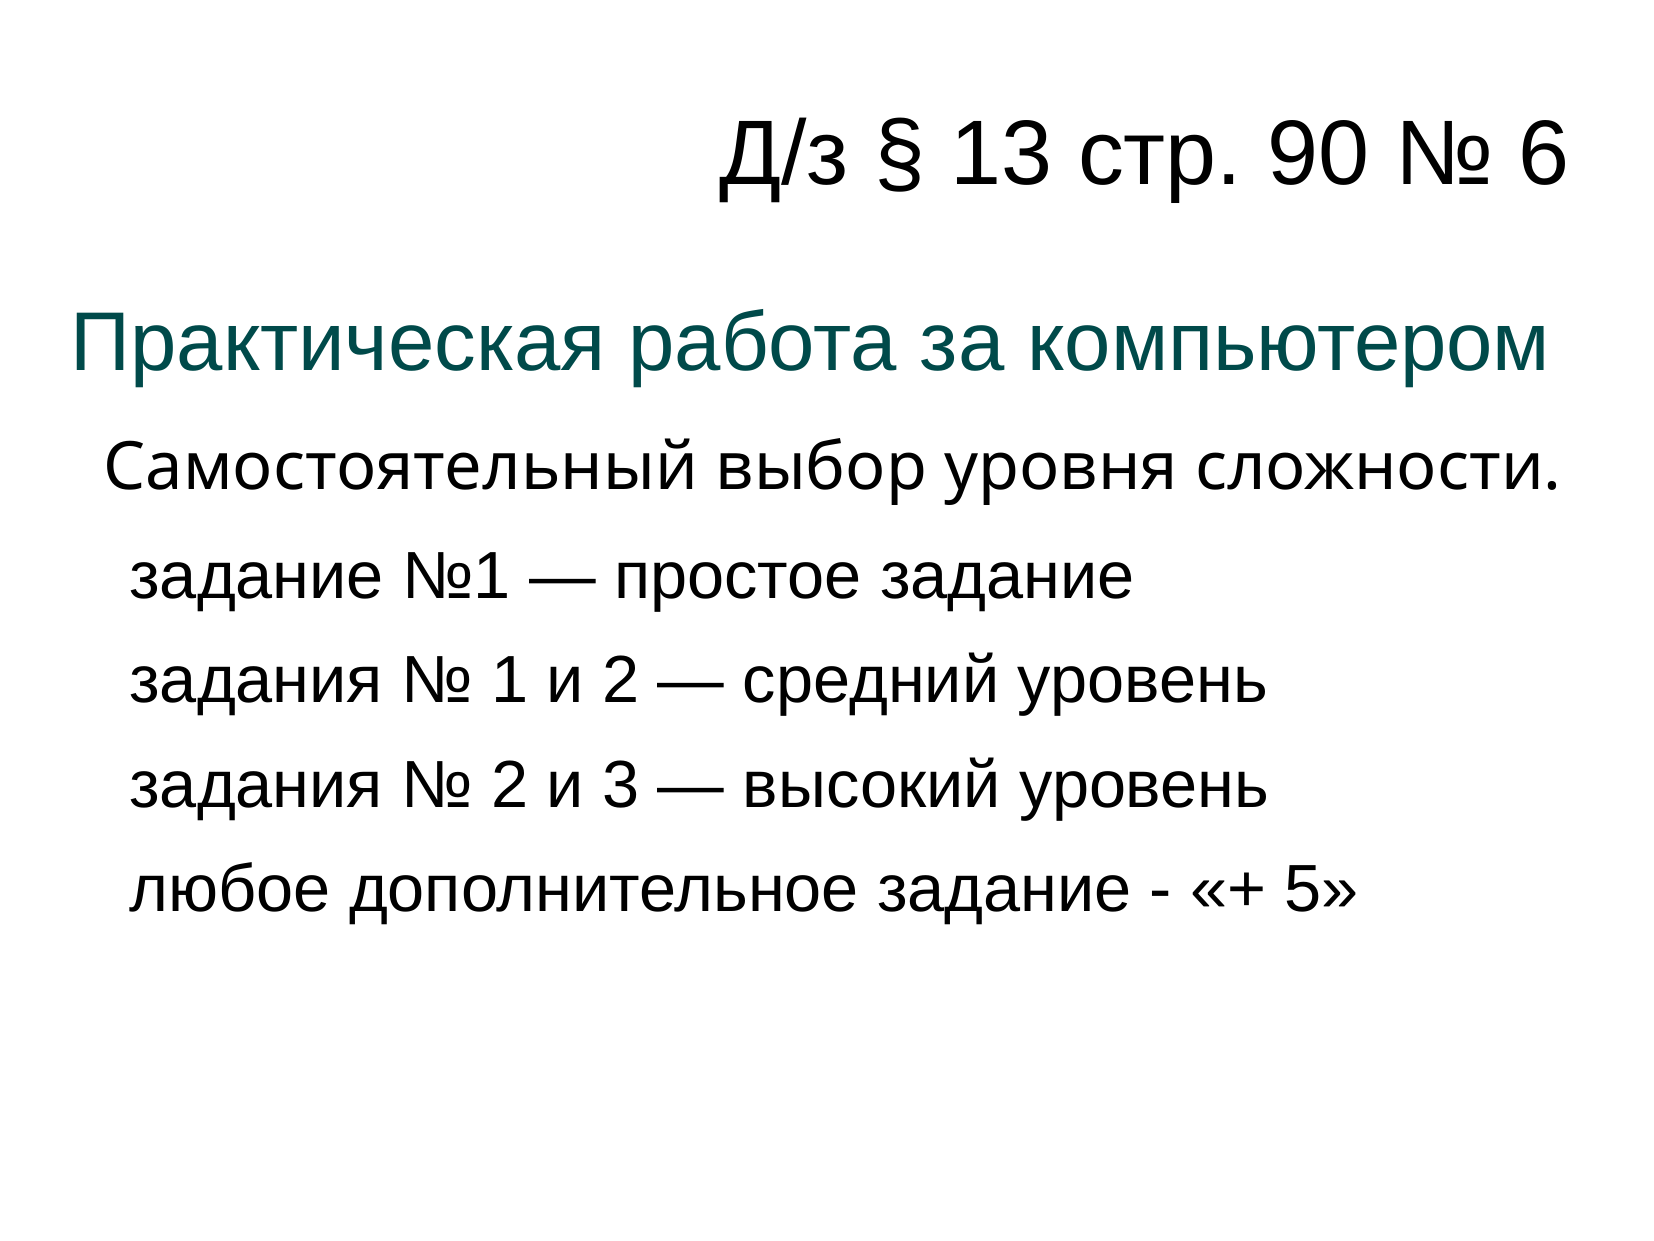

# Д/з § 13 стр. 90 № 6
Практическая работа за компьютером
 Самостоятельный выбор уровня сложности.
 задание №1 — простое задание
 задания № 1 и 2 — средний уровень
 задания № 2 и 3 — высокий уровень
 любое дополнительное задание - «+ 5»